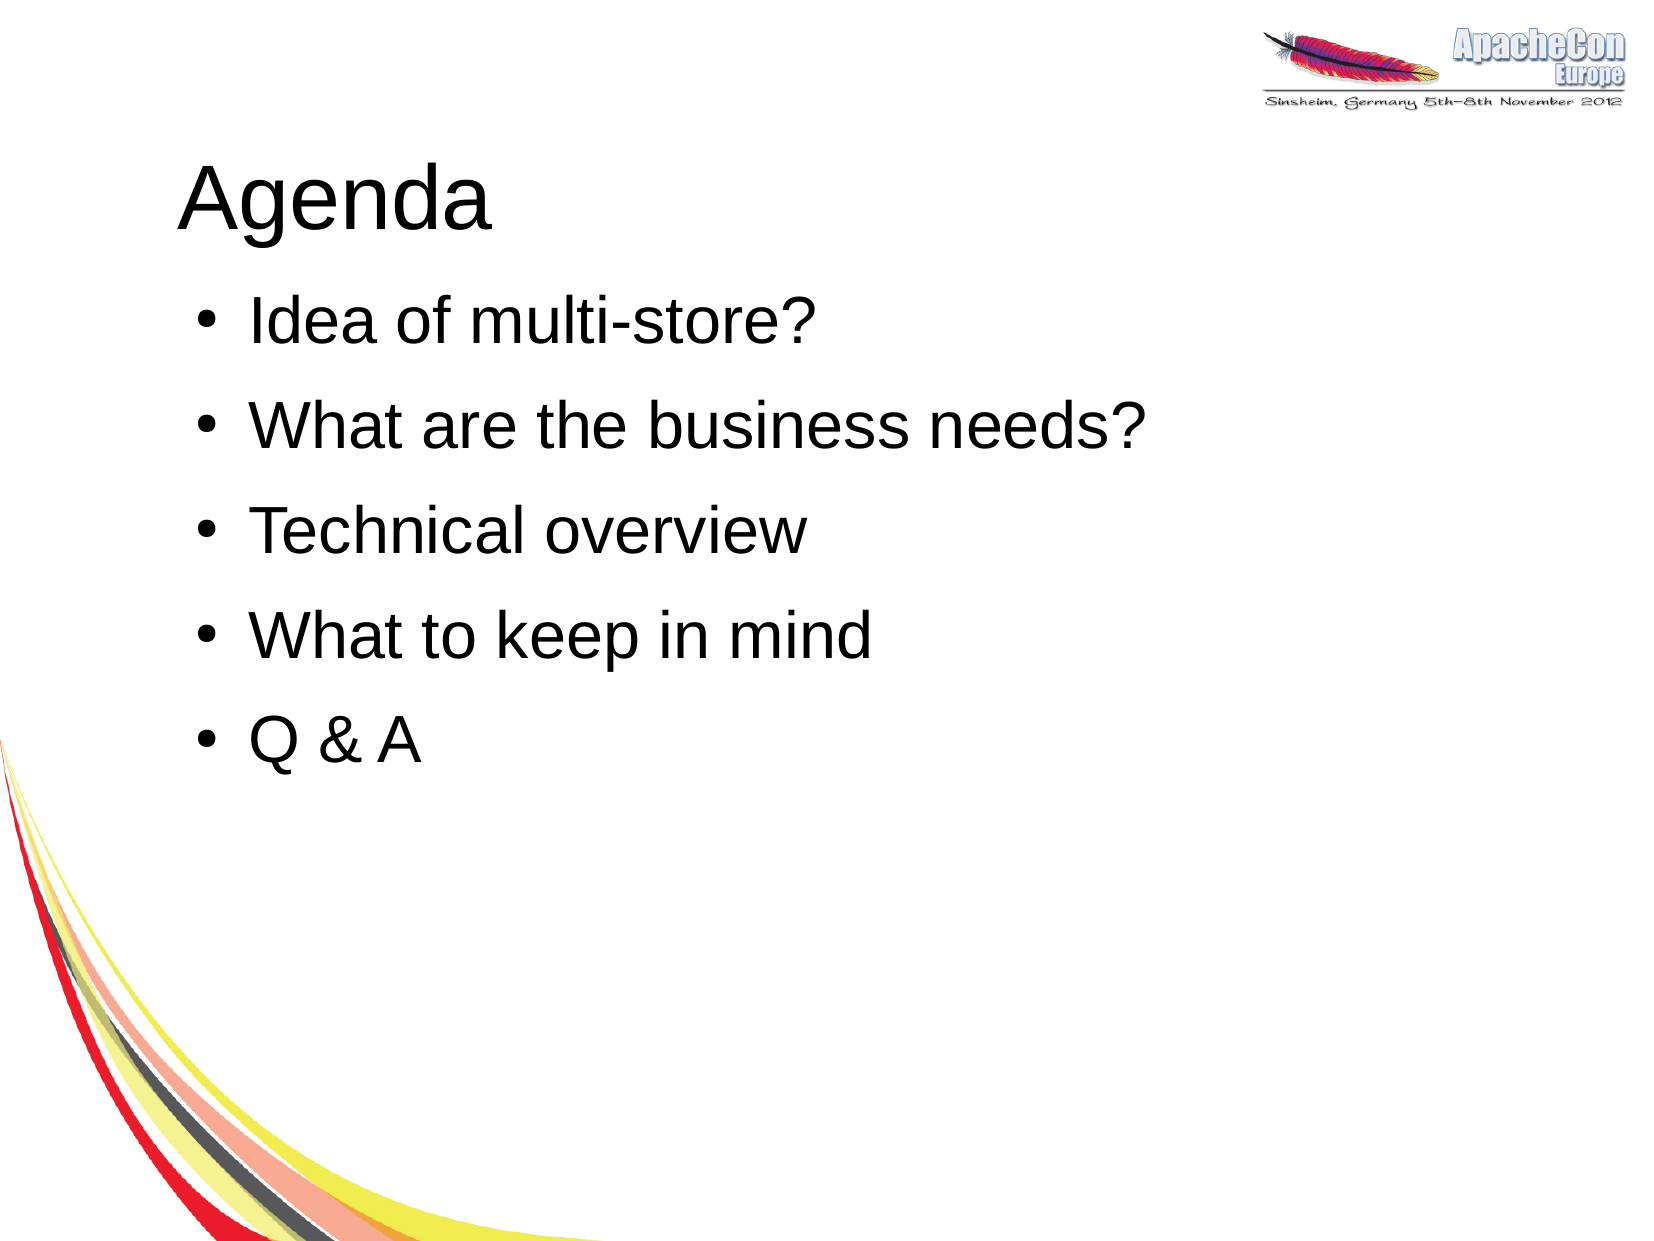

# Agenda
Idea of multi-store?
What are the business needs?
Technical overview
What to keep in mind
Q & A